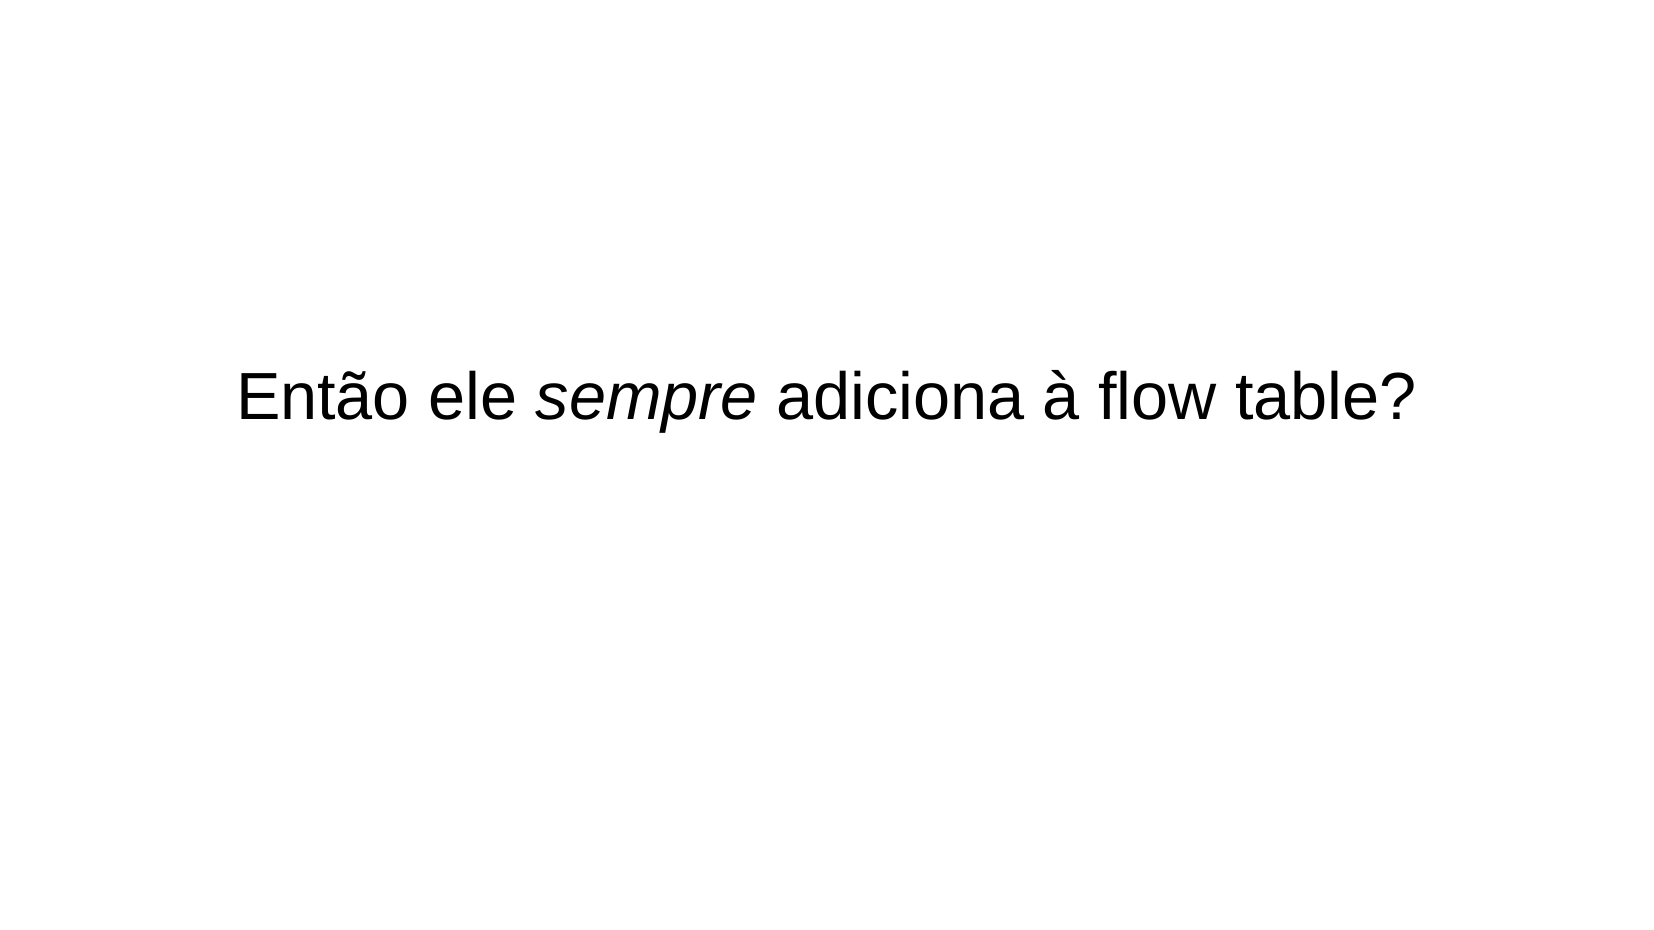

# Então ele sempre adiciona à flow table?